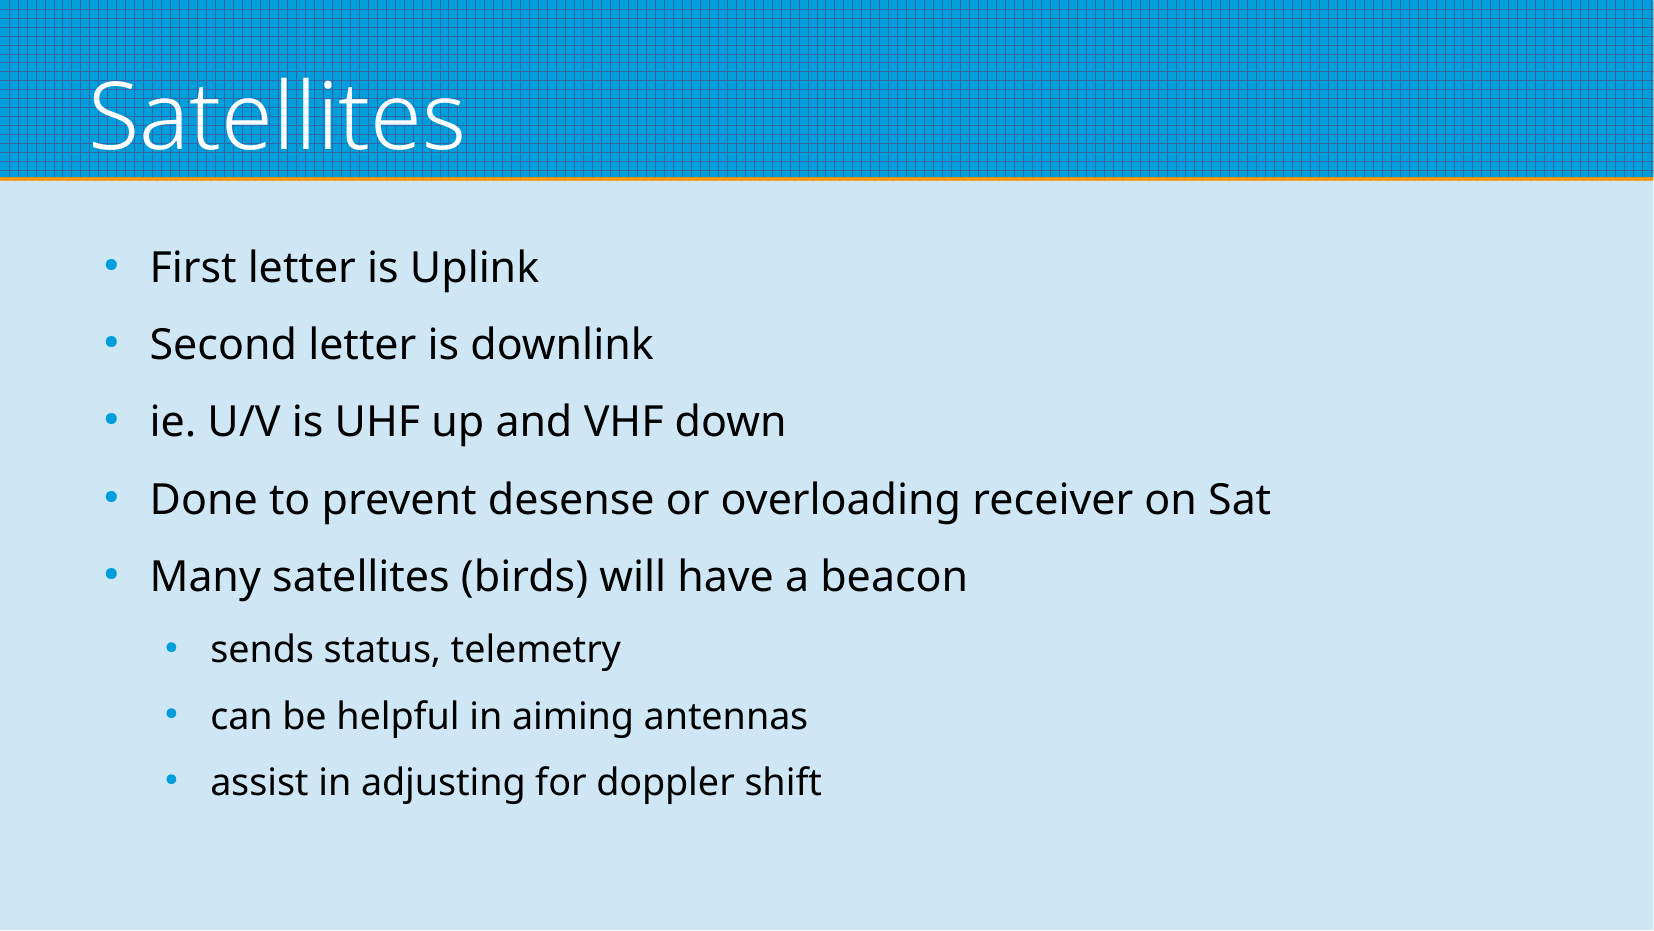

# Satellites
First letter is Uplink
Second letter is downlink
ie. U/V is UHF up and VHF down
Done to prevent desense or overloading receiver on Sat
Many satellites (birds) will have a beacon
sends status, telemetry
can be helpful in aiming antennas
assist in adjusting for doppler shift